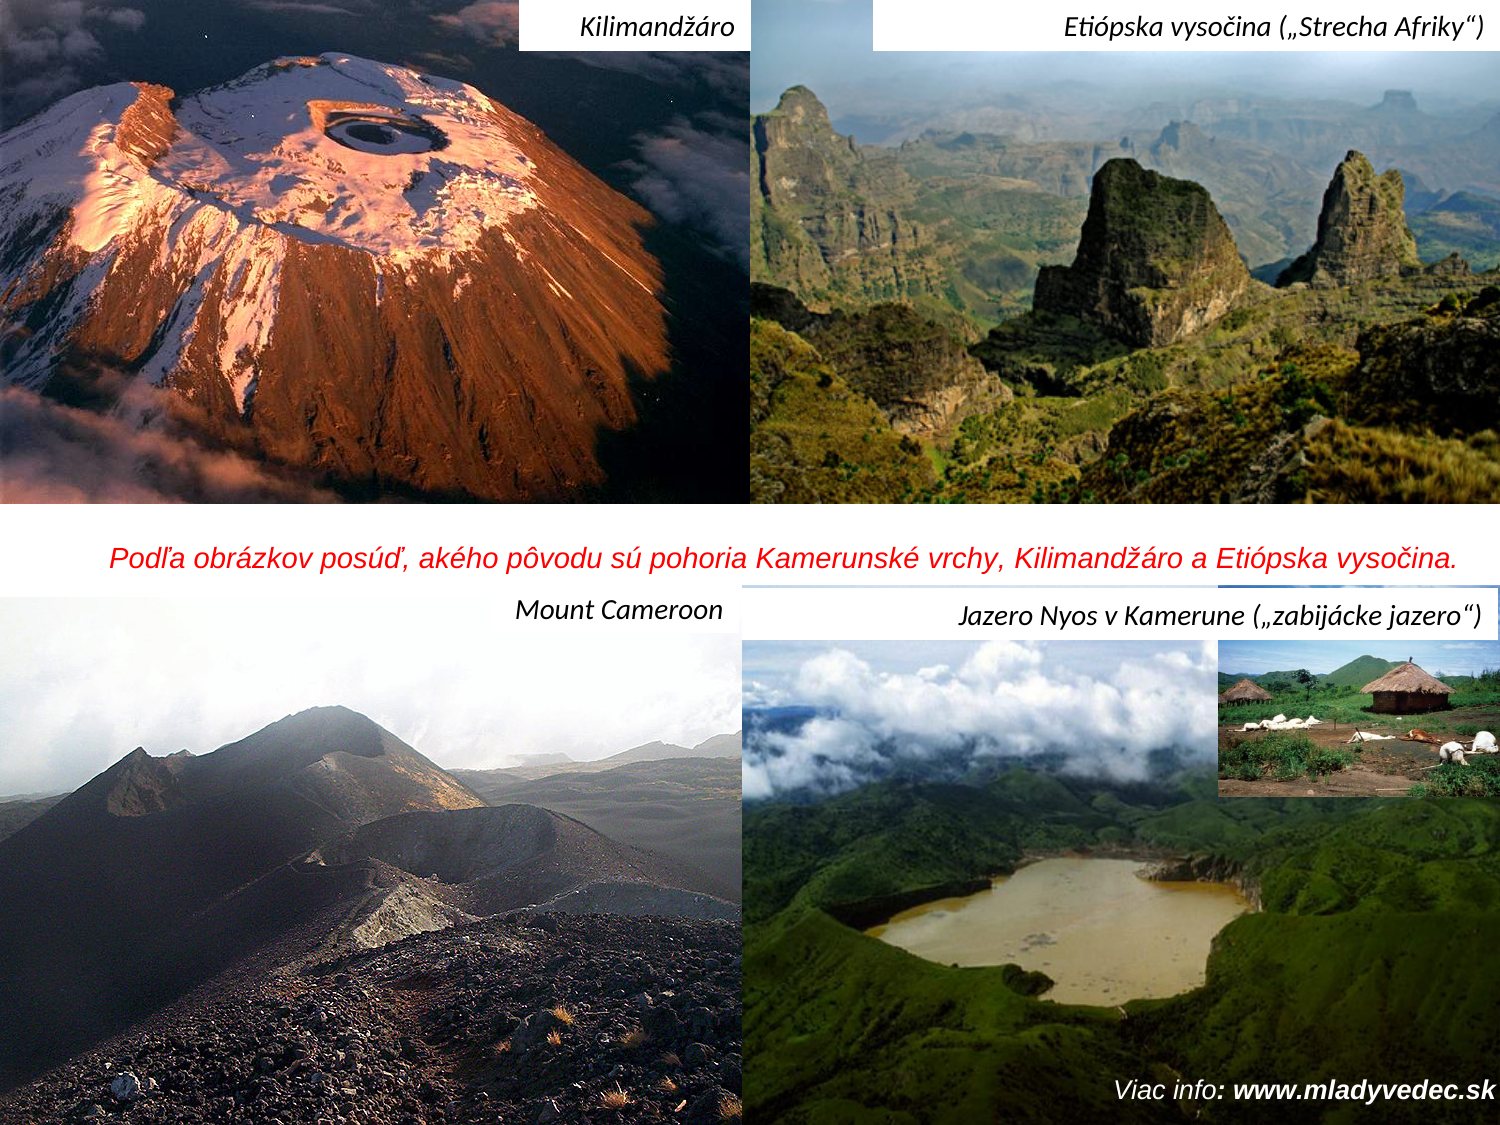

Kilimandžáro
Etiópska vysočina („Strecha Afriky“)
Podľa obrázkov posúď, akého pôvodu sú pohoria Kamerunské vrchy, Kilimandžáro a Etiópska vysočina.
Mount Cameroon
Jazero Nyos v Kamerune („zabijácke jazero“)
Viac info: www.mladyvedec.sk